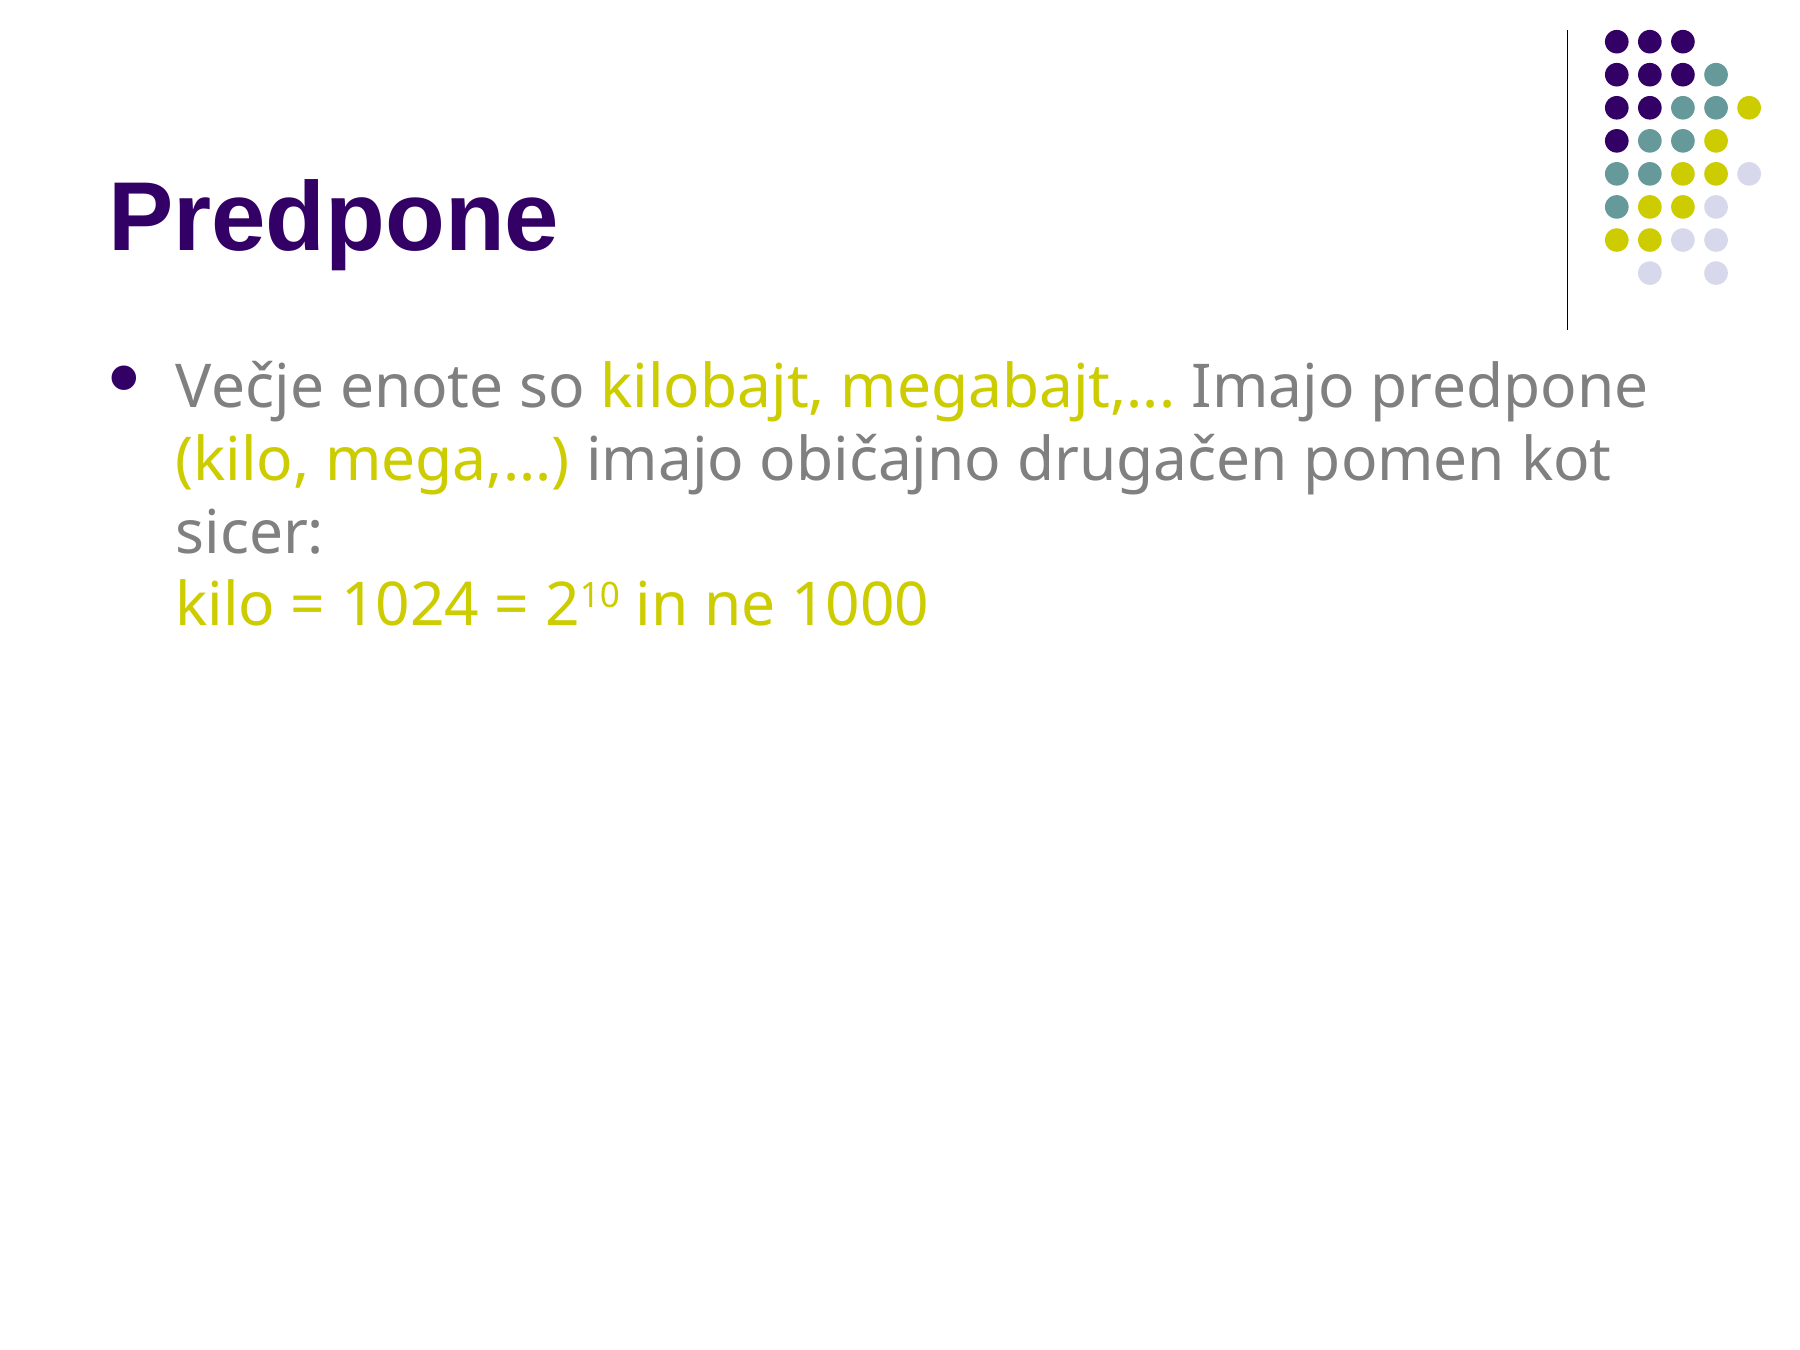

# Predpone
Večje enote so kilobajt, megabajt,... Imajo predpone (kilo, mega,...) imajo običajno drugačen pomen kot sicer:
kilo = 1024 = 210 in ne 1000